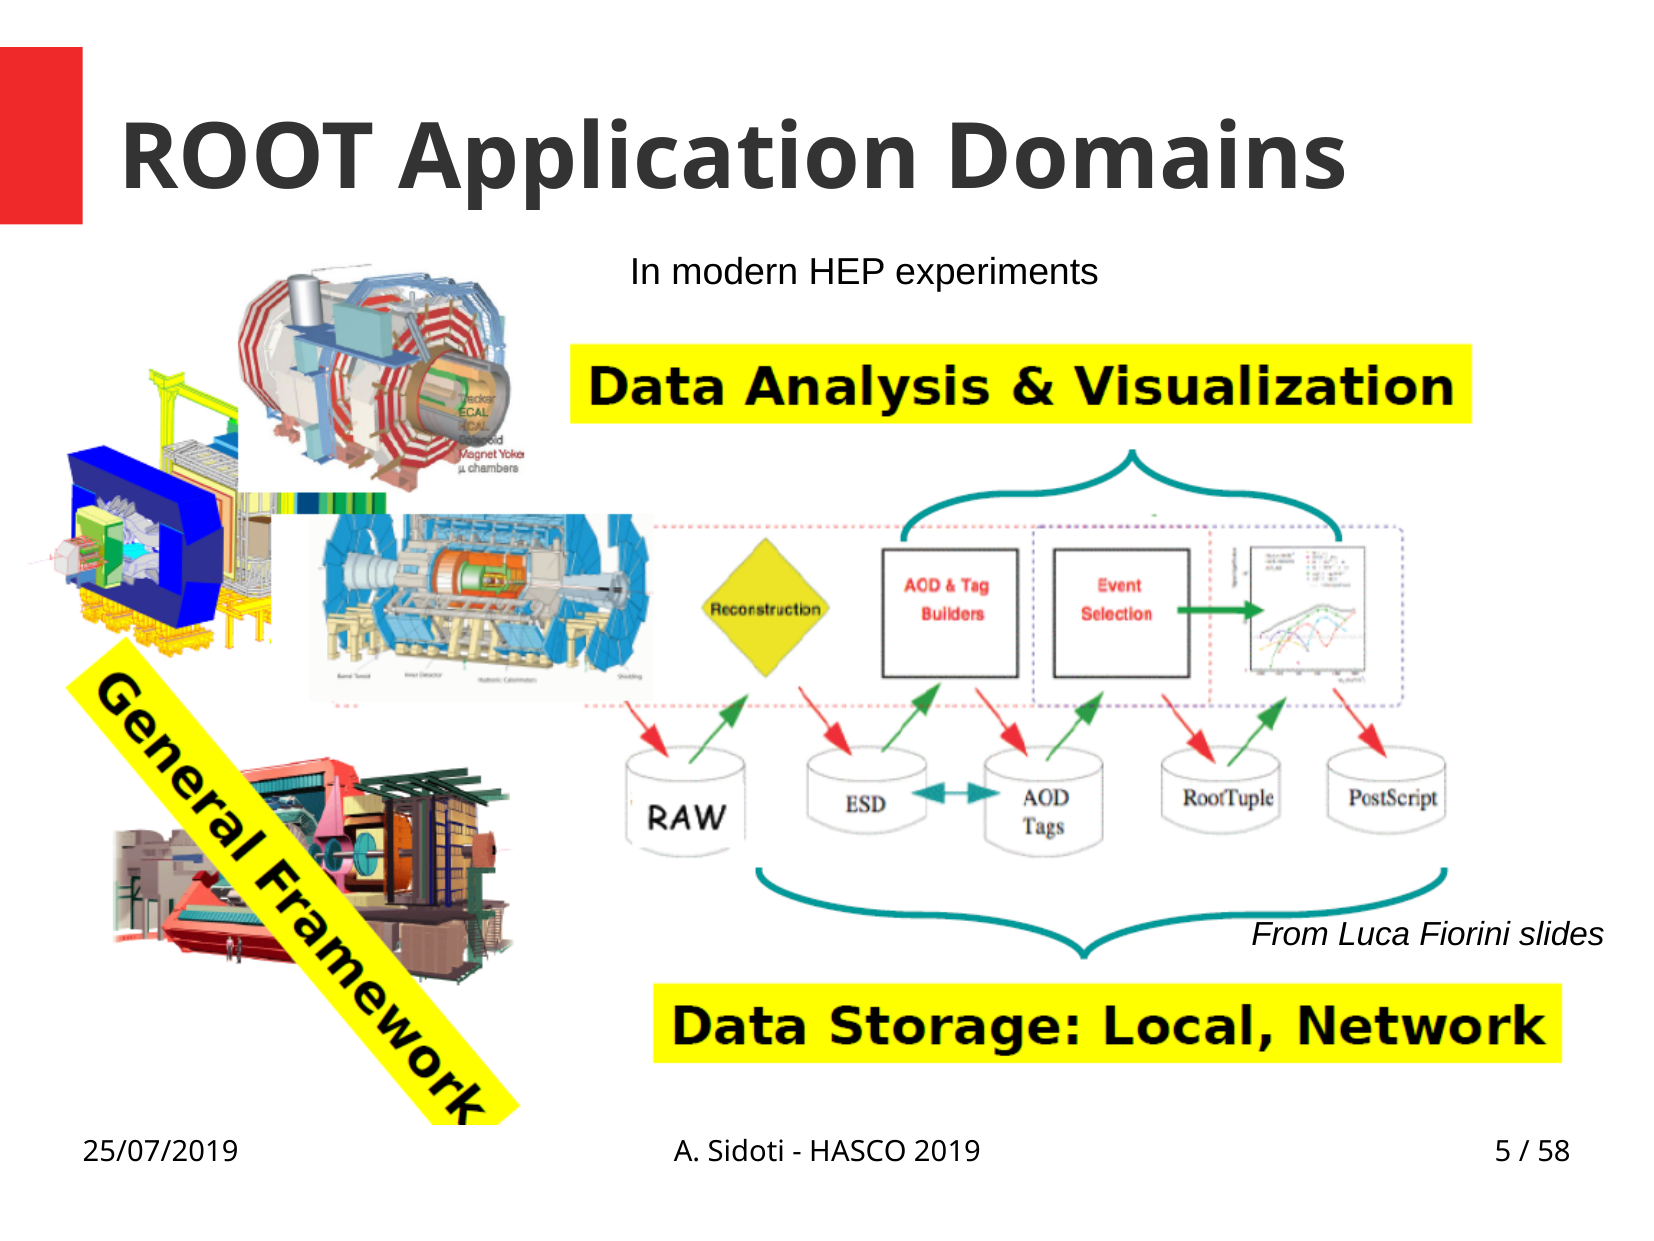

# ROOT Application Domains
In modern HEP experiments
From Luca Fiorini slides
25/07/2019
A. Sidoti - HASCO 2019
5